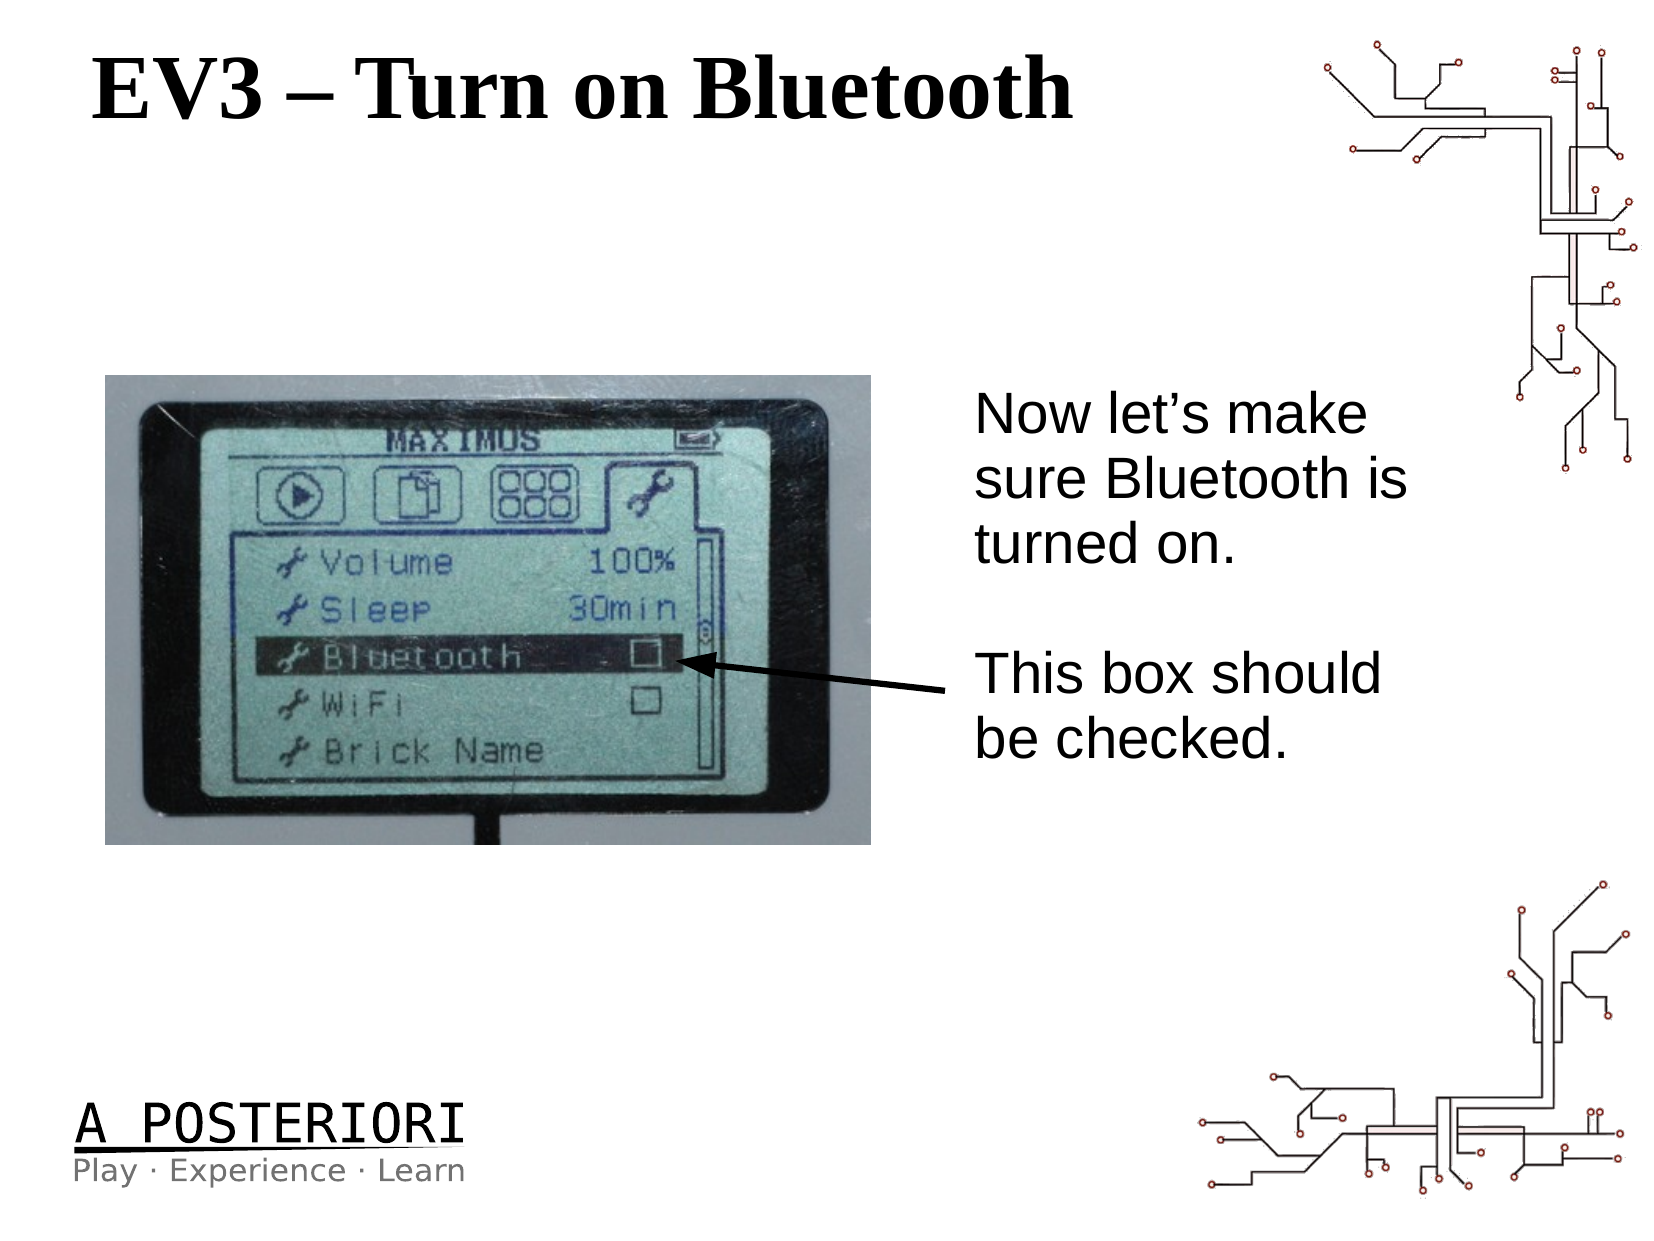

# EV3 – Turn on Bluetooth
Now let’s make sure Bluetooth is turned on.
This box should be checked.